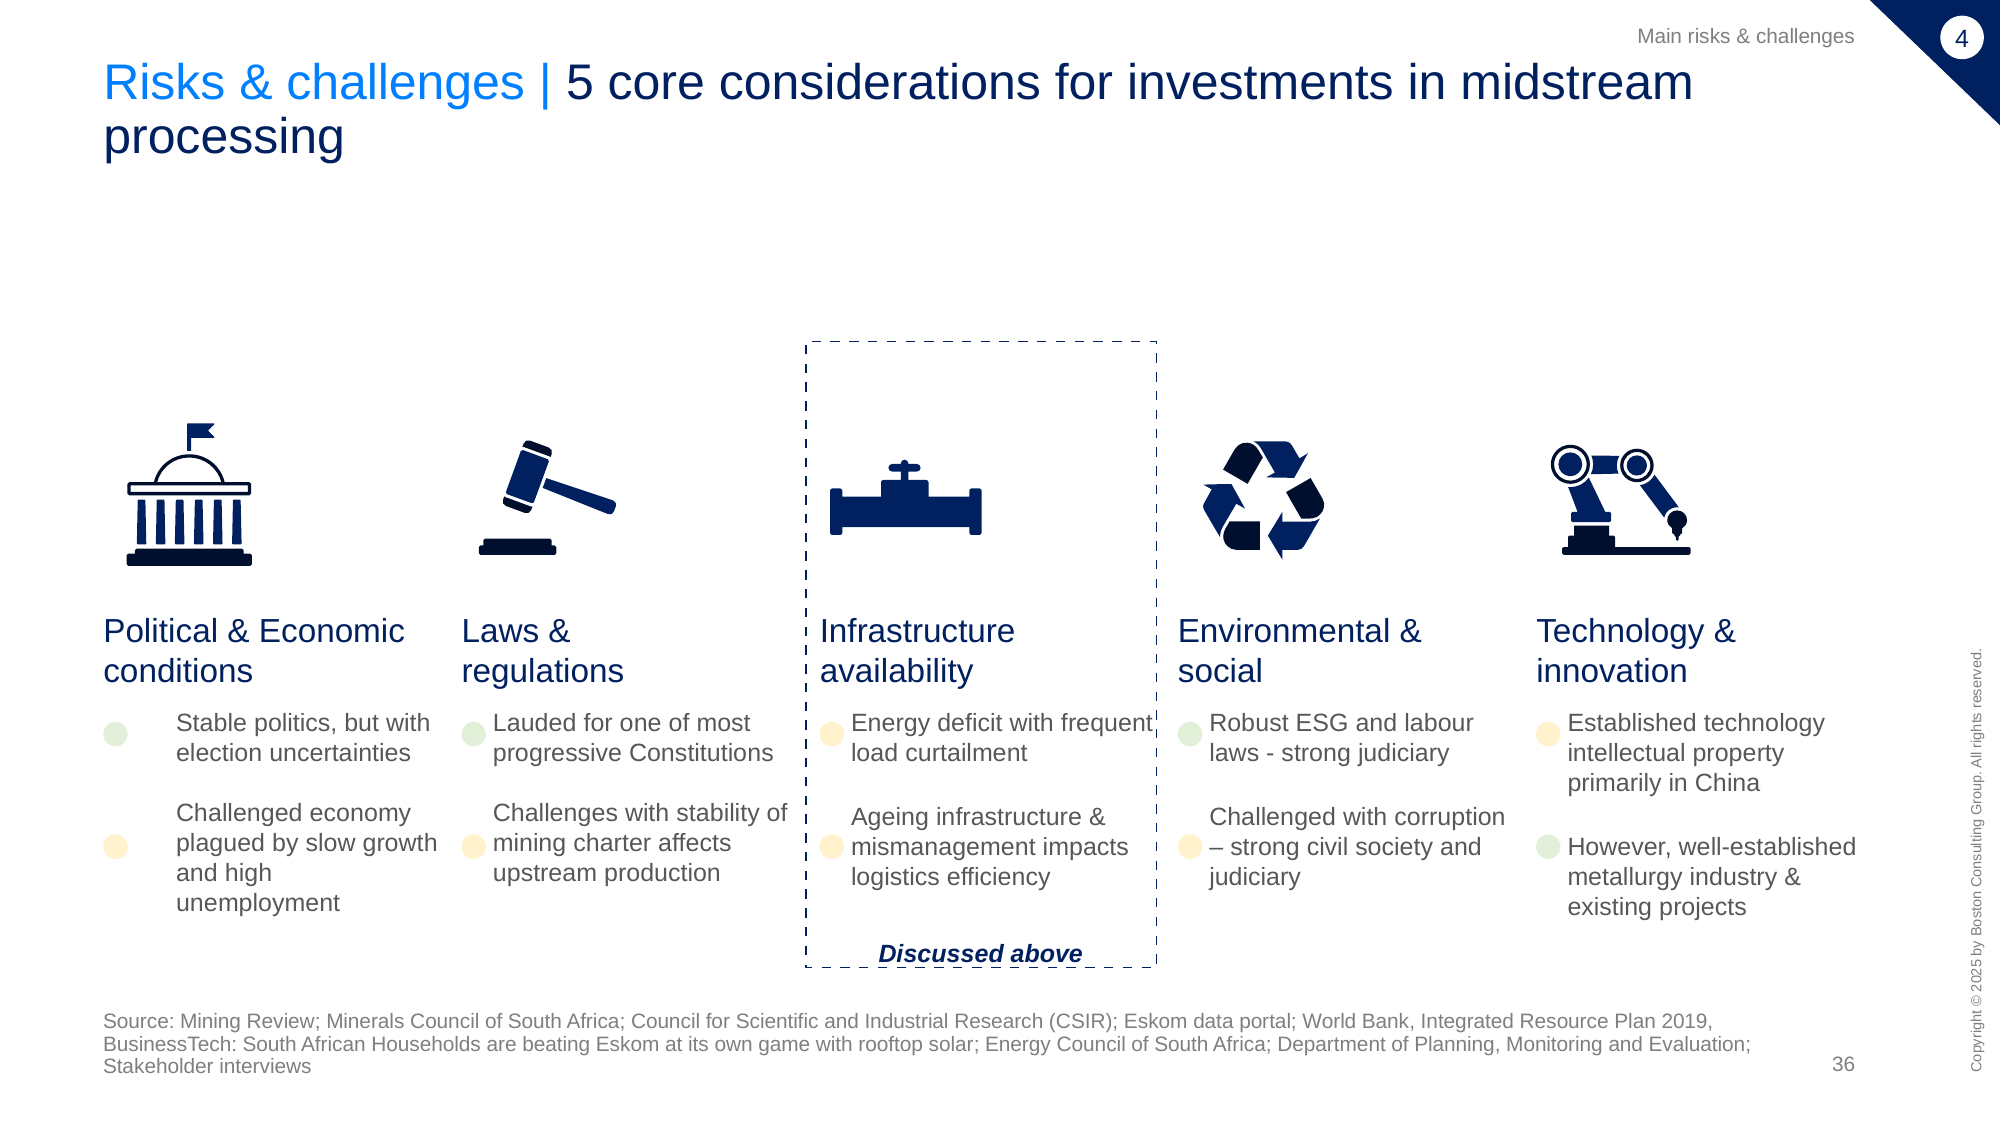

Main risks & challenges
4
# Risks & challenges | 5 core considerations for investments in midstream processing
Discussed above
Political & Economic conditions
Laws &
regulations
Infrastructure availability
Environmental &
social
Technology & innovation
Stable politics, but with election uncertainties
Challenged economy plagued by slow growth and high unemployment
Lauded for one of most progressive Constitutions
Challenges with stability of mining charter affects upstream production
Energy deficit with frequent load curtailment
Ageing infrastructure & mismanagement impacts logistics efficiency
Robust ESG and labour laws - strong judiciary
Challenged with corruption – strong civil society and judiciary
Established technology intellectual property primarily in China
However, well-established metallurgy industry & existing projects
Source: Mining Review; Minerals Council of South Africa; Council for Scientific and Industrial Research (CSIR); Eskom data portal; World Bank, Integrated Resource Plan 2019, BusinessTech: South African Households are beating Eskom at its own game with rooftop solar; Energy Council of South Africa; Department of Planning, Monitoring and Evaluation; Stakeholder interviews